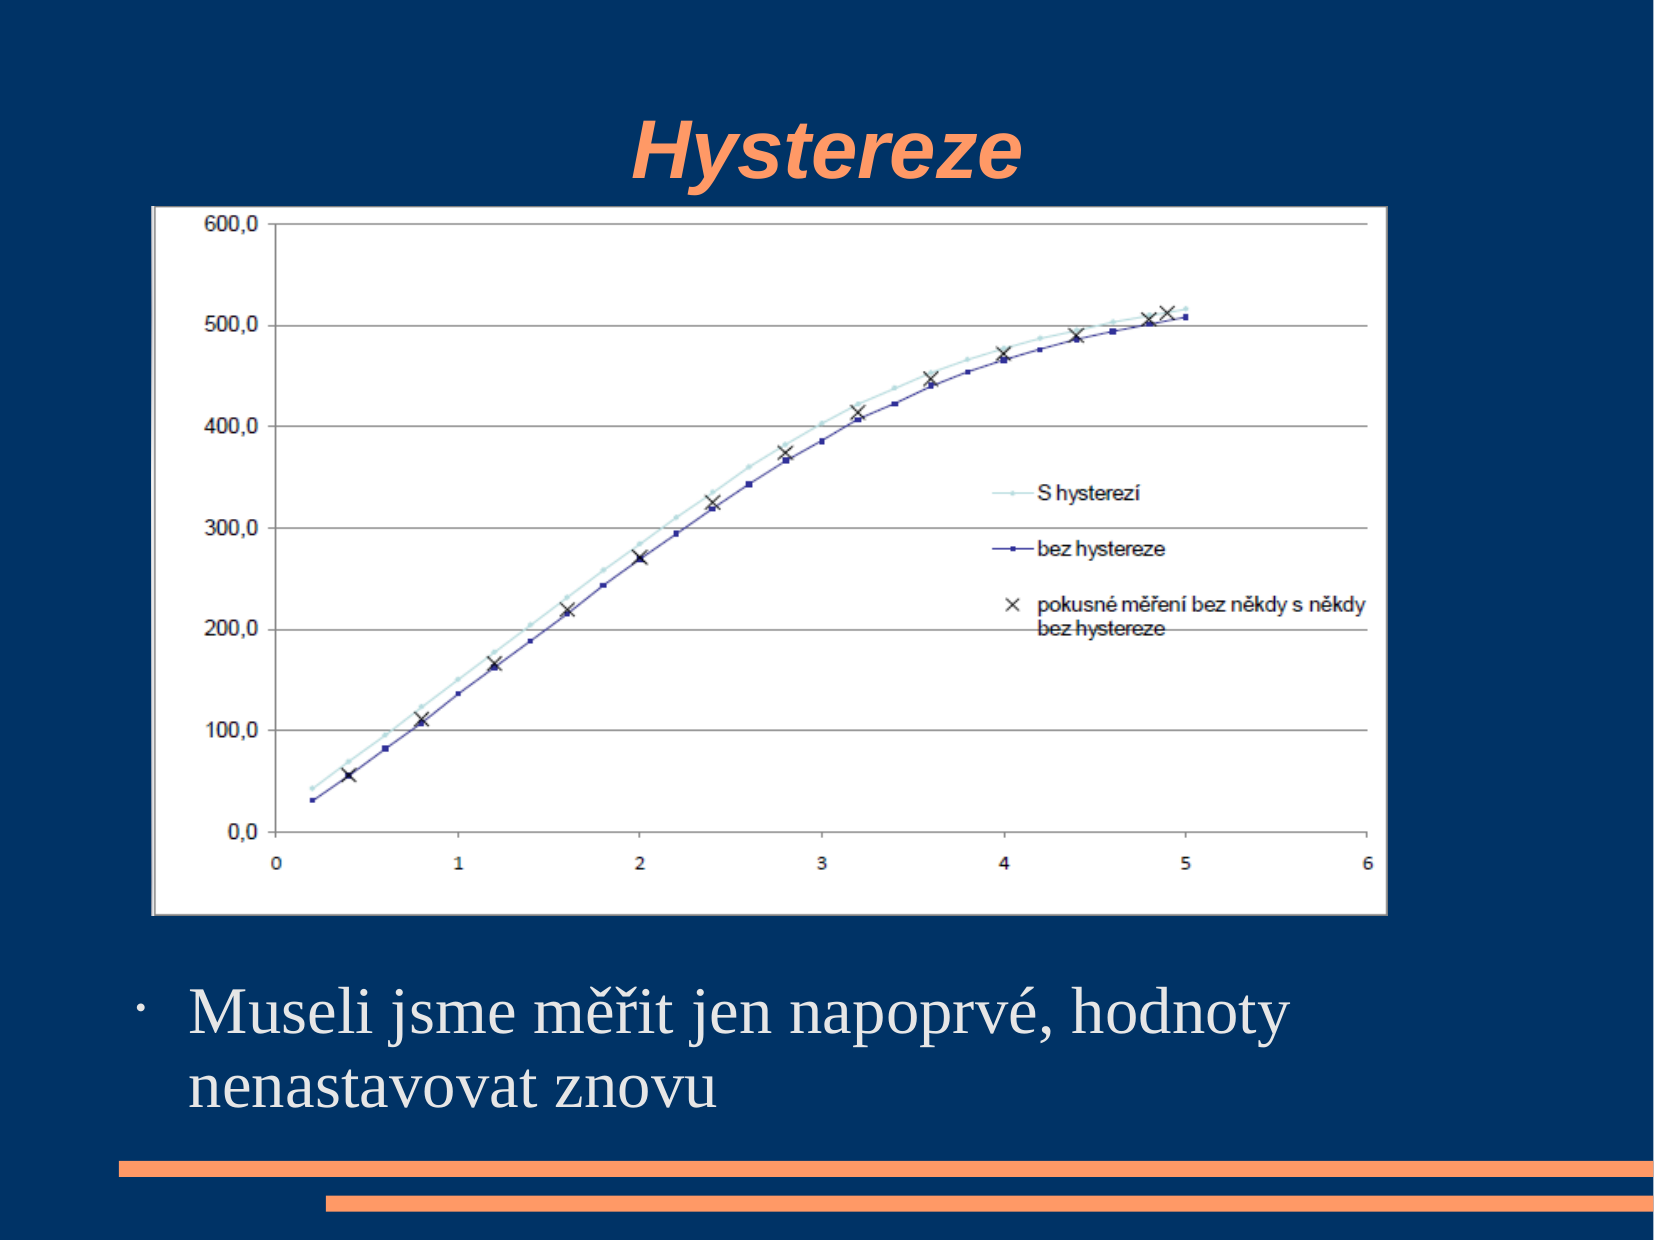

# Hystereze
Museli jsme měřit jen napoprvé, hodnoty nenastavovat znovu